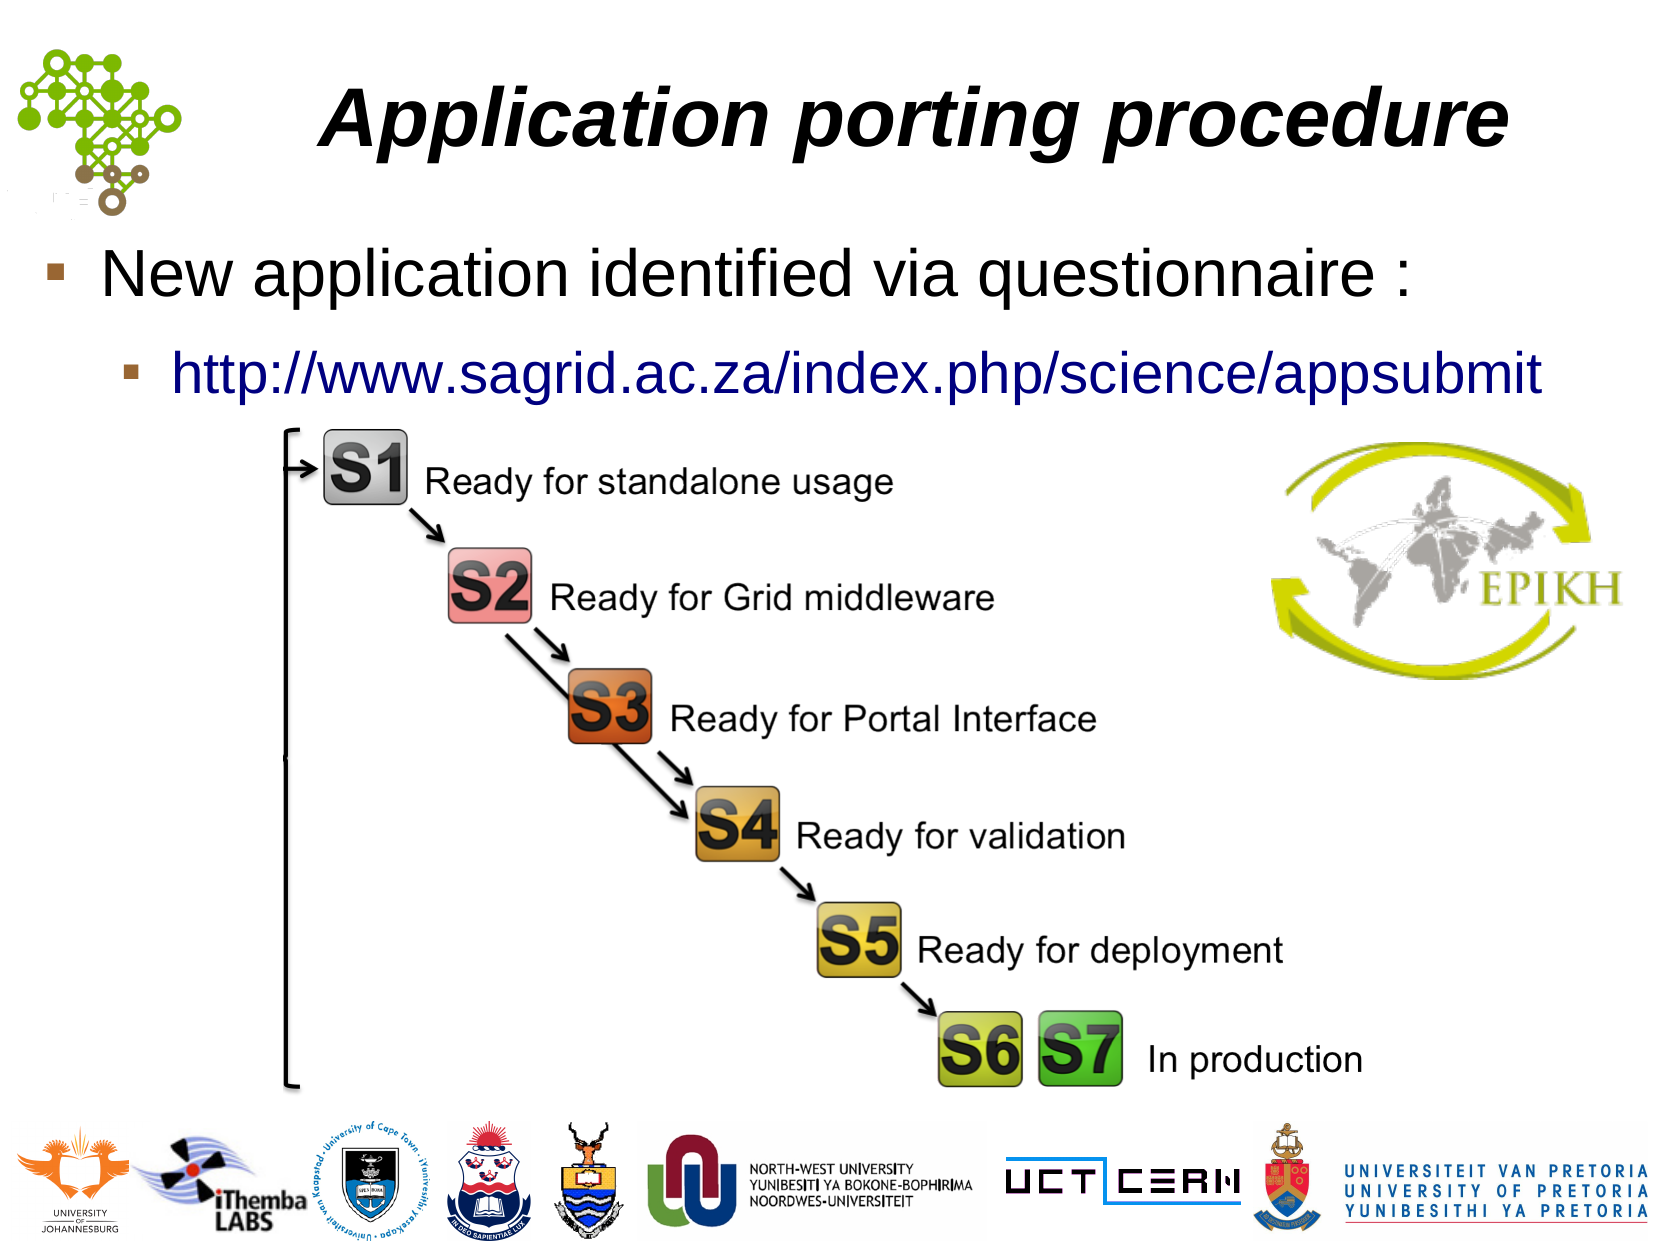

# Application porting procedure
New application identified via questionnaire :
http://www.sagrid.ac.za/index.php/science/appsubmit